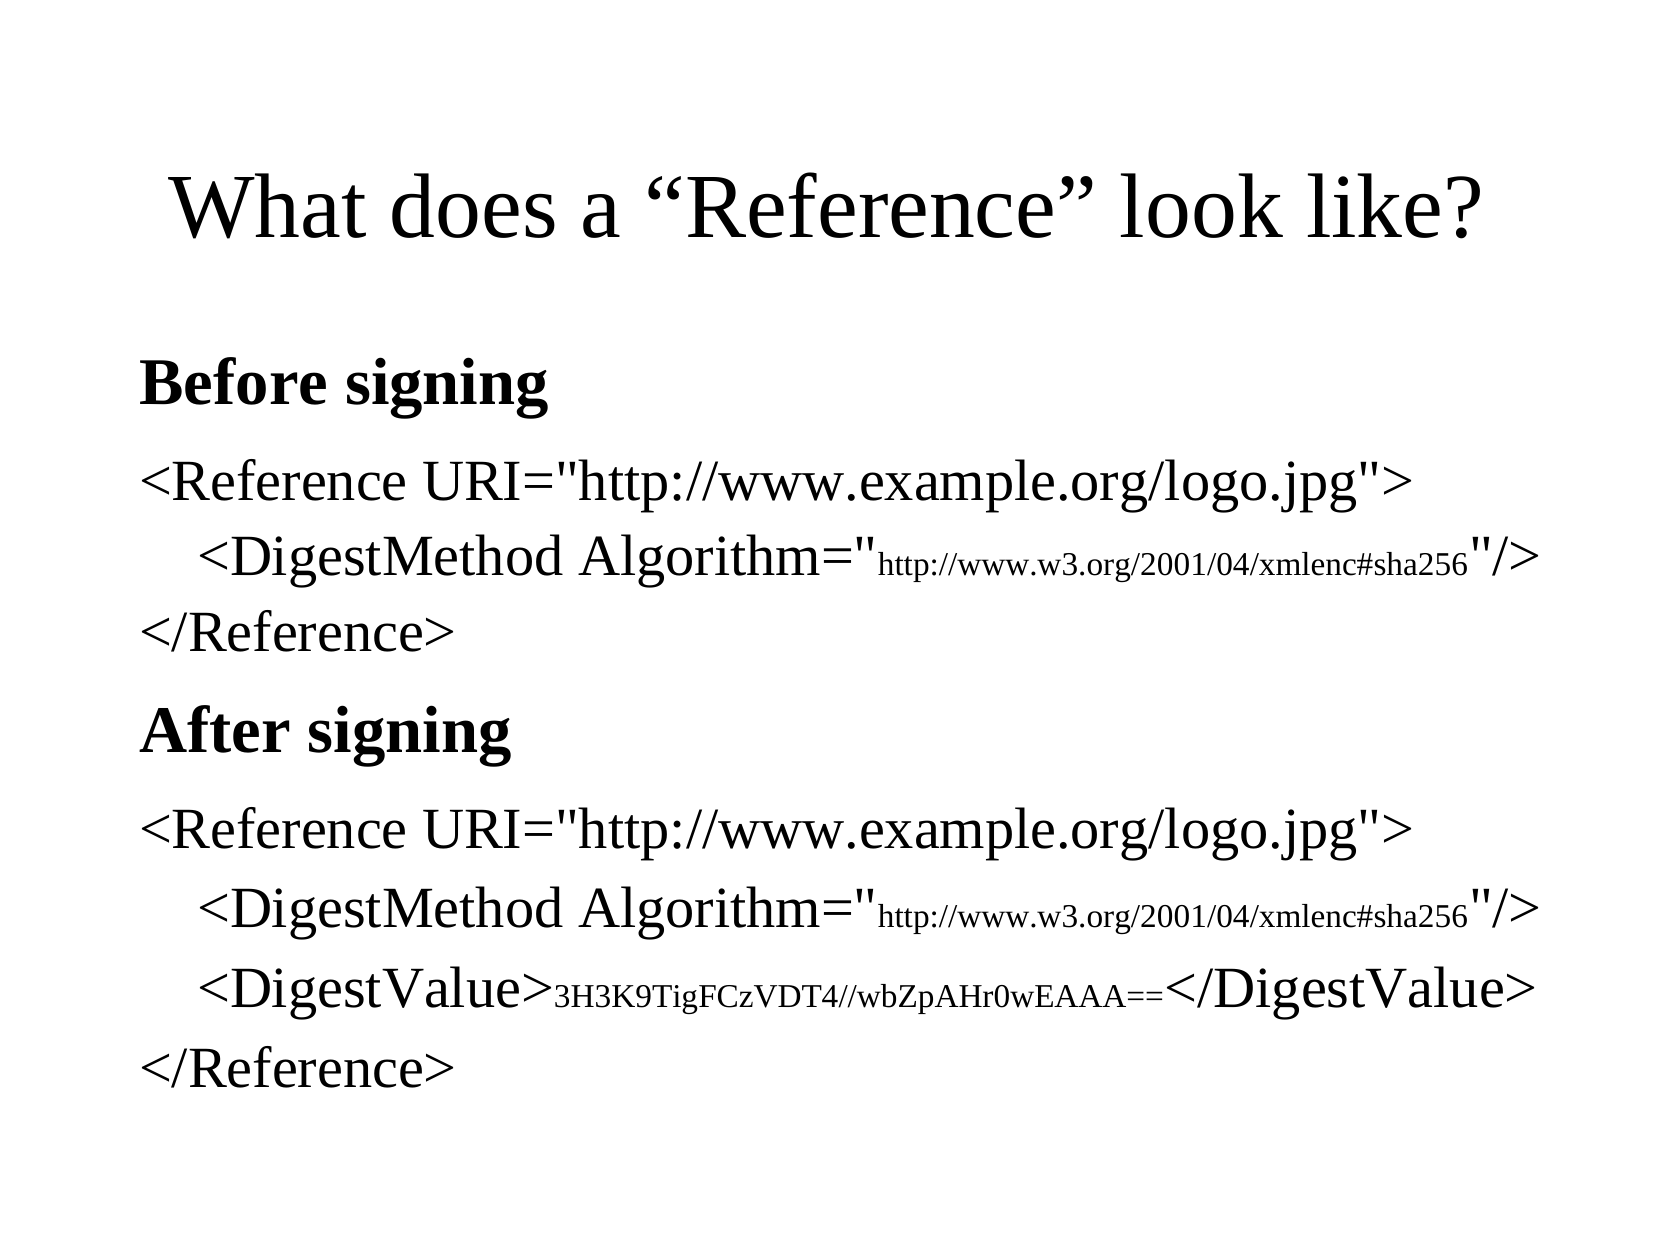

# What does a “Reference” look like?
Before signing
<Reference URI="http://www.example.org/logo.jpg">
 <DigestMethod Algorithm="http://www.w3.org/2001/04/xmlenc#sha256"/>
</Reference>
After signing
<Reference URI="http://www.example.org/logo.jpg">
 <DigestMethod Algorithm="http://www.w3.org/2001/04/xmlenc#sha256"/>
 <DigestValue>3H3K9TigFCzVDT4//wbZpAHr0wEAAA==</DigestValue>
</Reference>